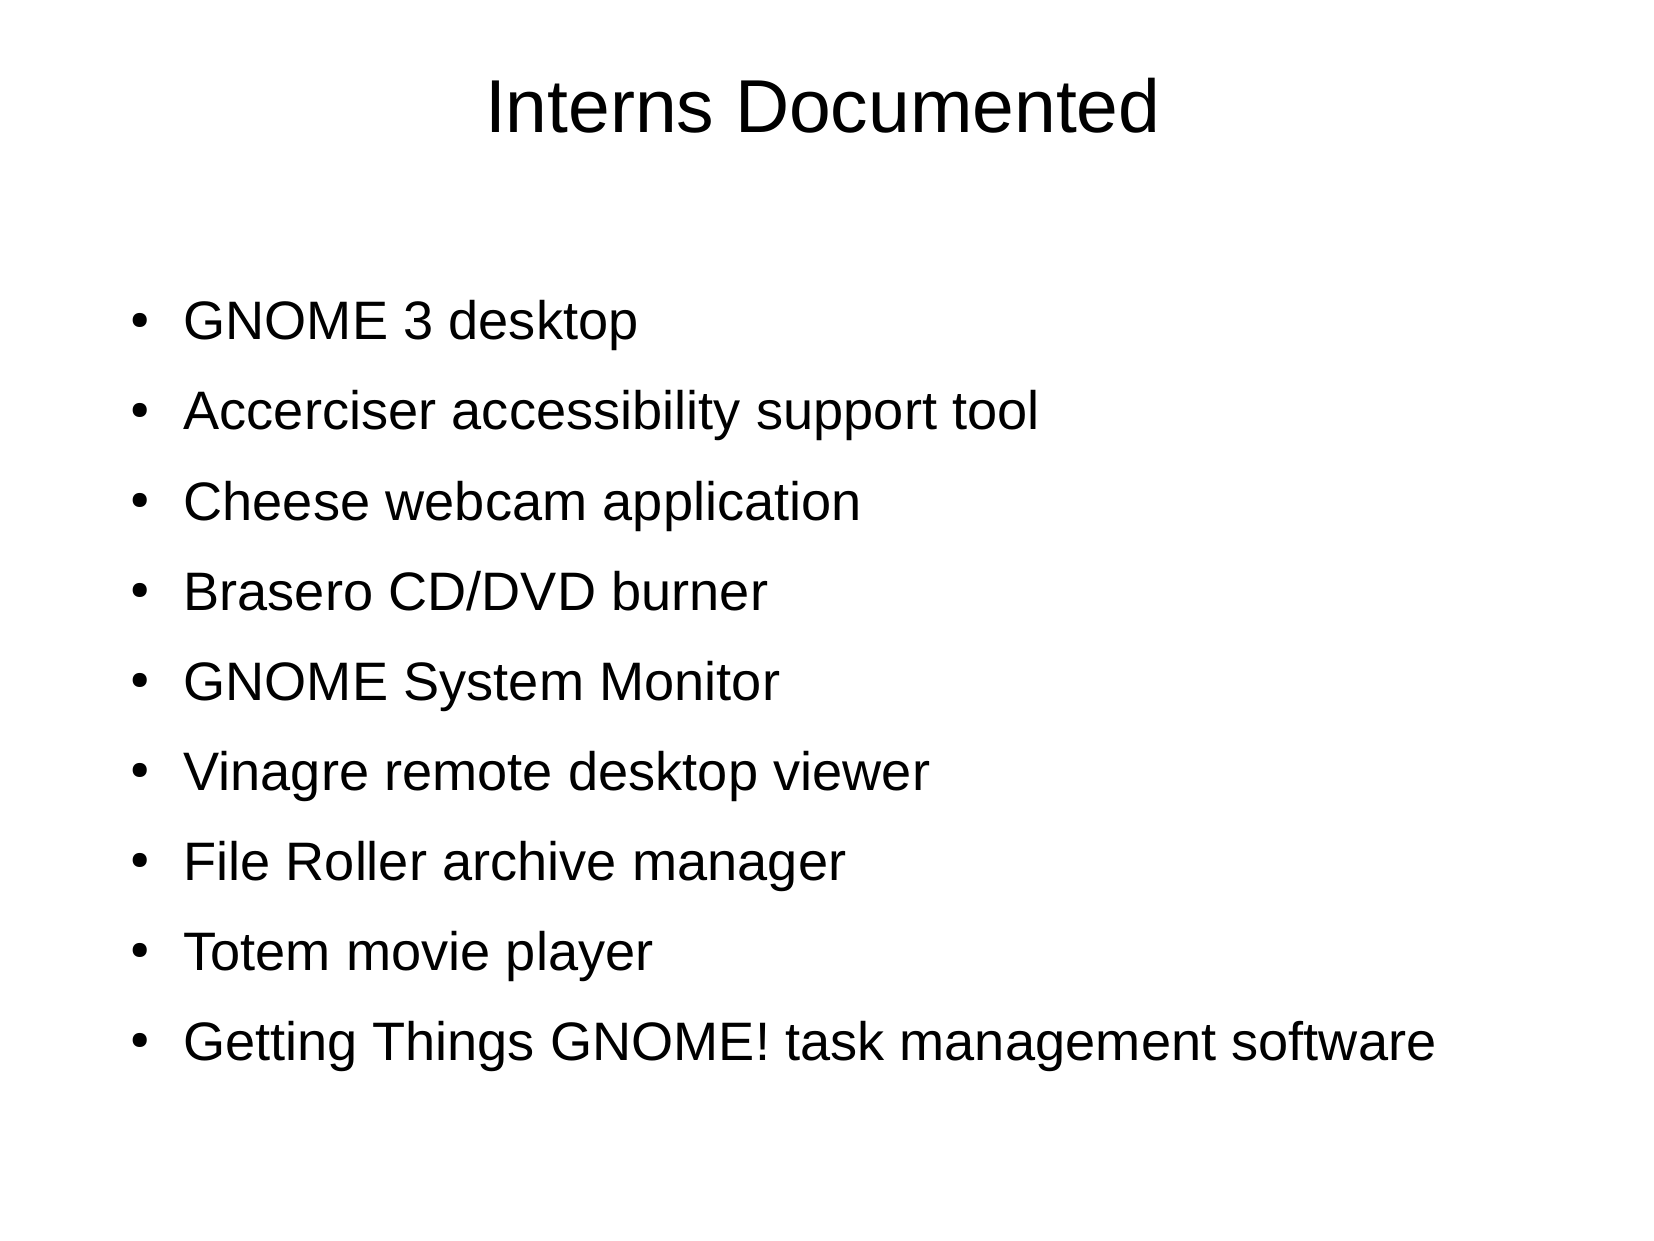

# Interns Documented
GNOME 3 desktop
Accerciser accessibility support tool
Cheese webcam application
Brasero CD/DVD burner
GNOME System Monitor
Vinagre remote desktop viewer
File Roller archive manager
Totem movie player
Getting Things GNOME! task management software